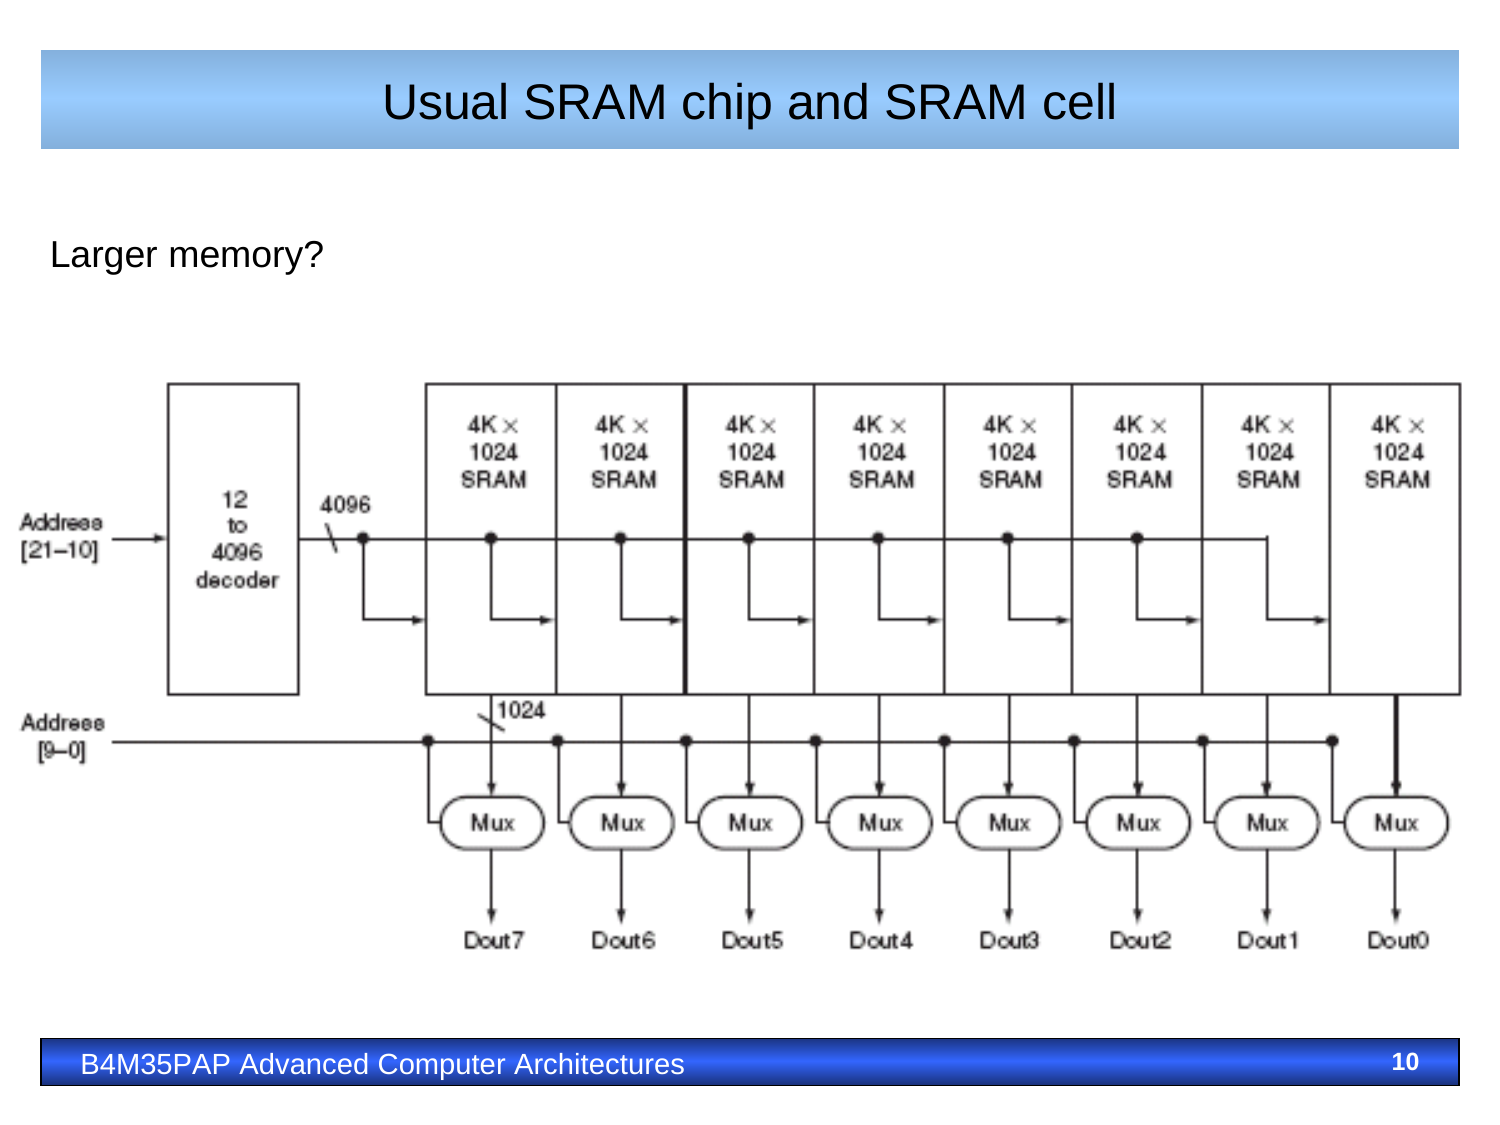

# Usual SRAM chip and SRAM cell
Larger memory?